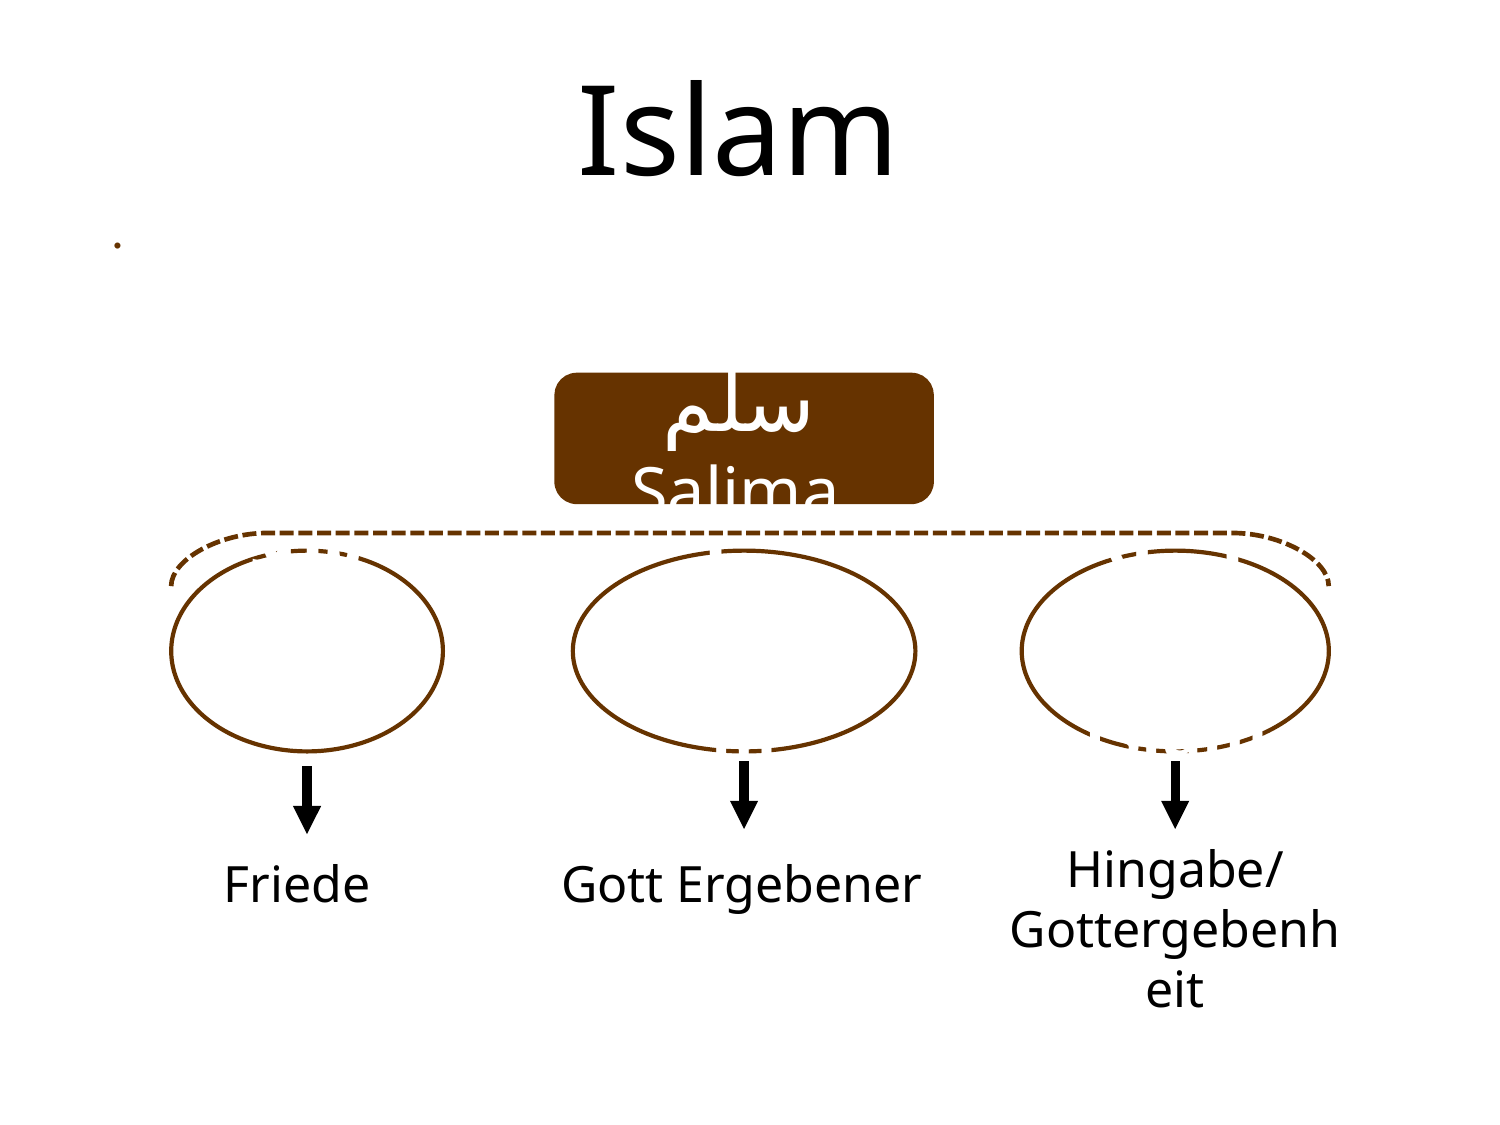

# Islam
Wörtliche Bedeutung
سلم Salima
سلام Salam
مسلم Muslim
إسلام Islam
Hingabe/
Gottergebenheit
Friede
Gott Ergebener